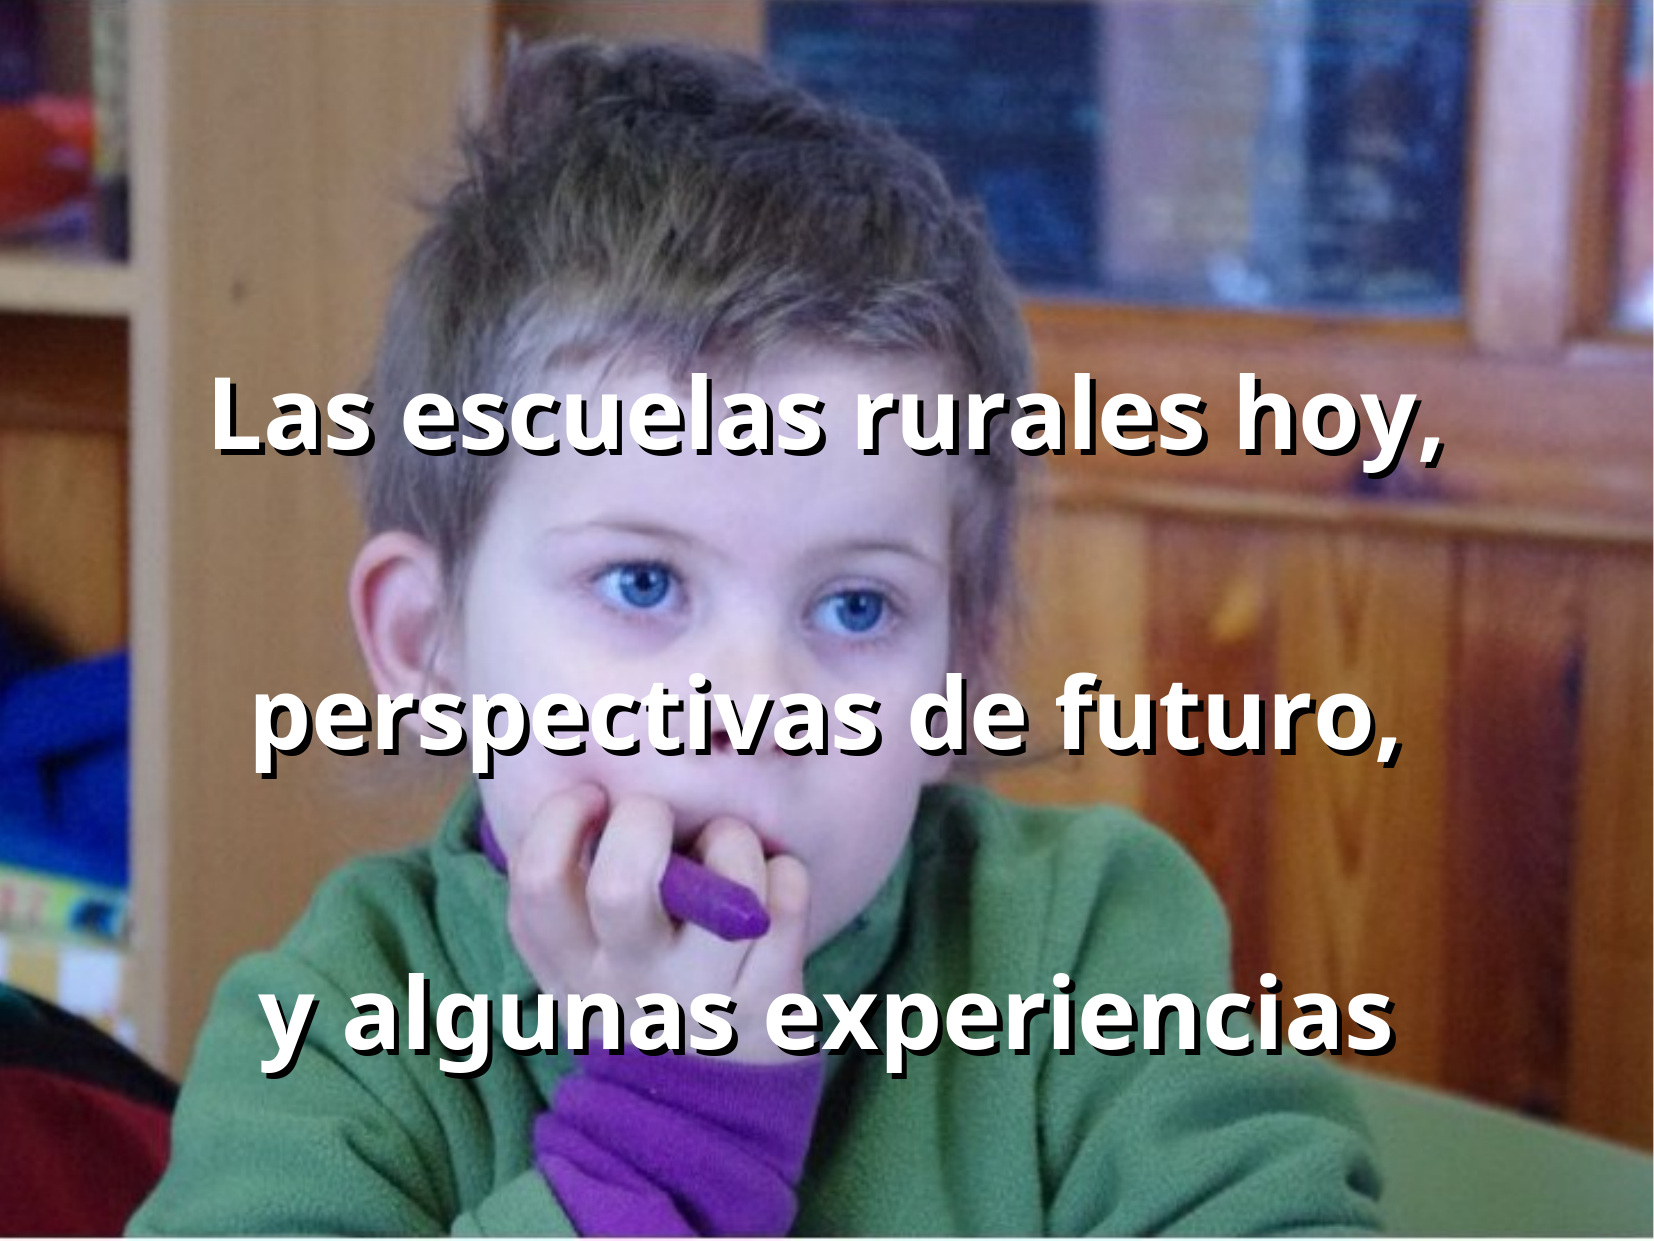

Las escuelas rurales hoy,
perspectivas de futuro,
y algunas experiencias